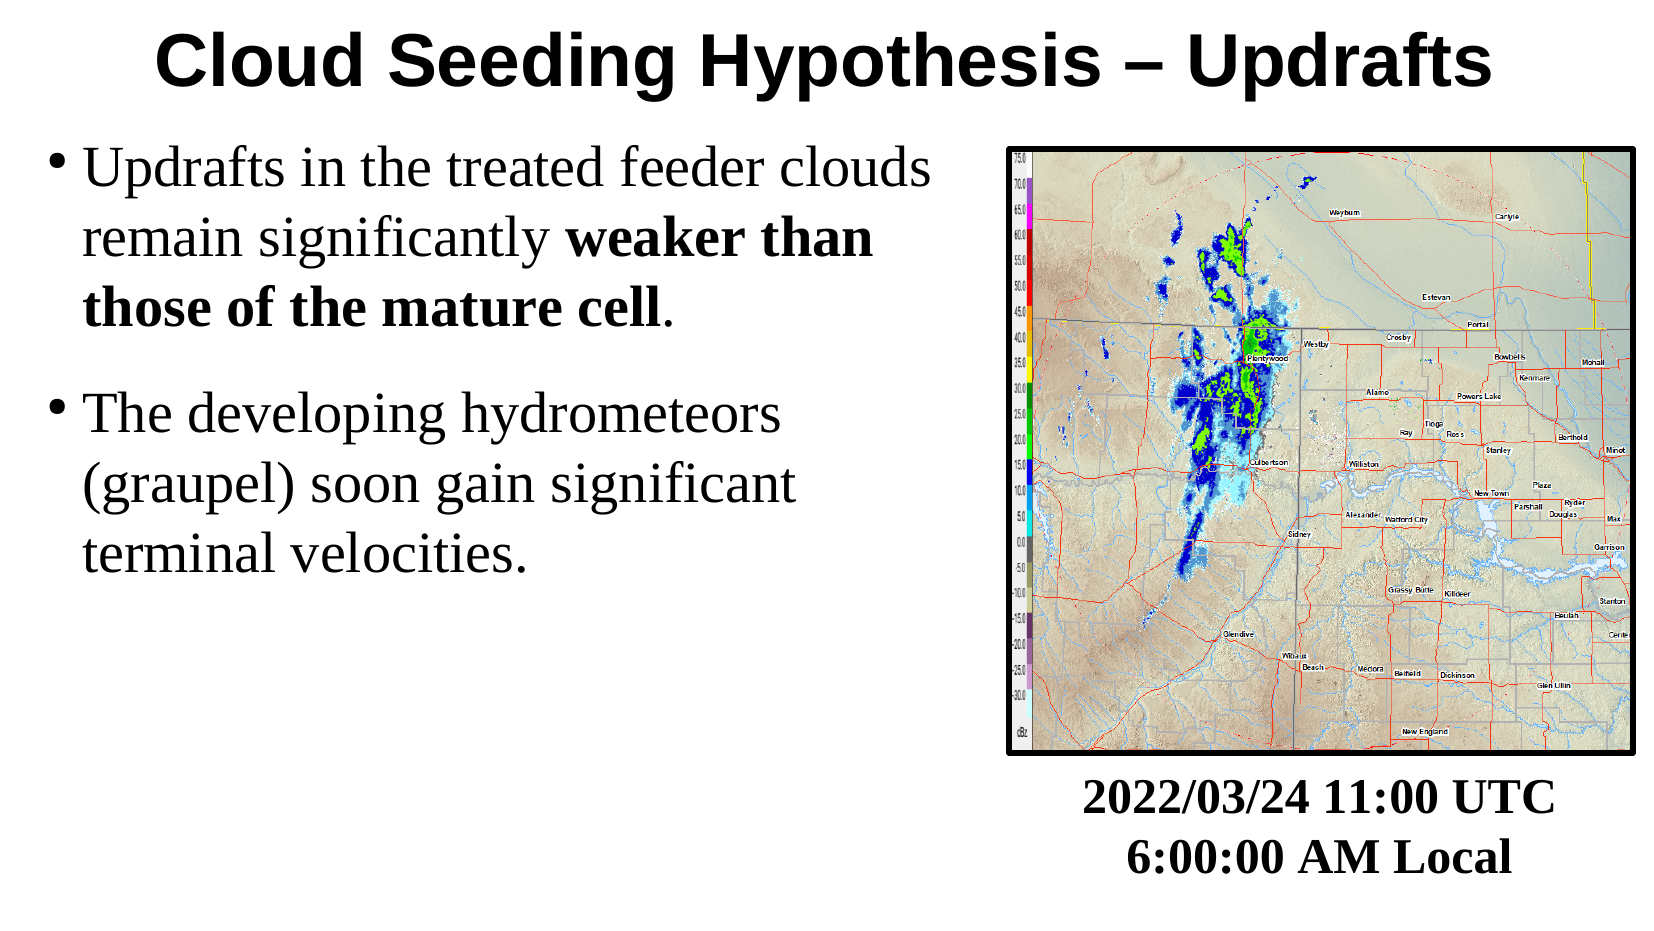

# Cloud Seeding Hypothesis – Updrafts
Updrafts in the treated feeder clouds remain significantly weaker than those of the mature cell.
The developing hydrometeors (graupel) soon gain significant terminal velocities.
2022/03/24 11:00 UTC
6:00:00 AM Local